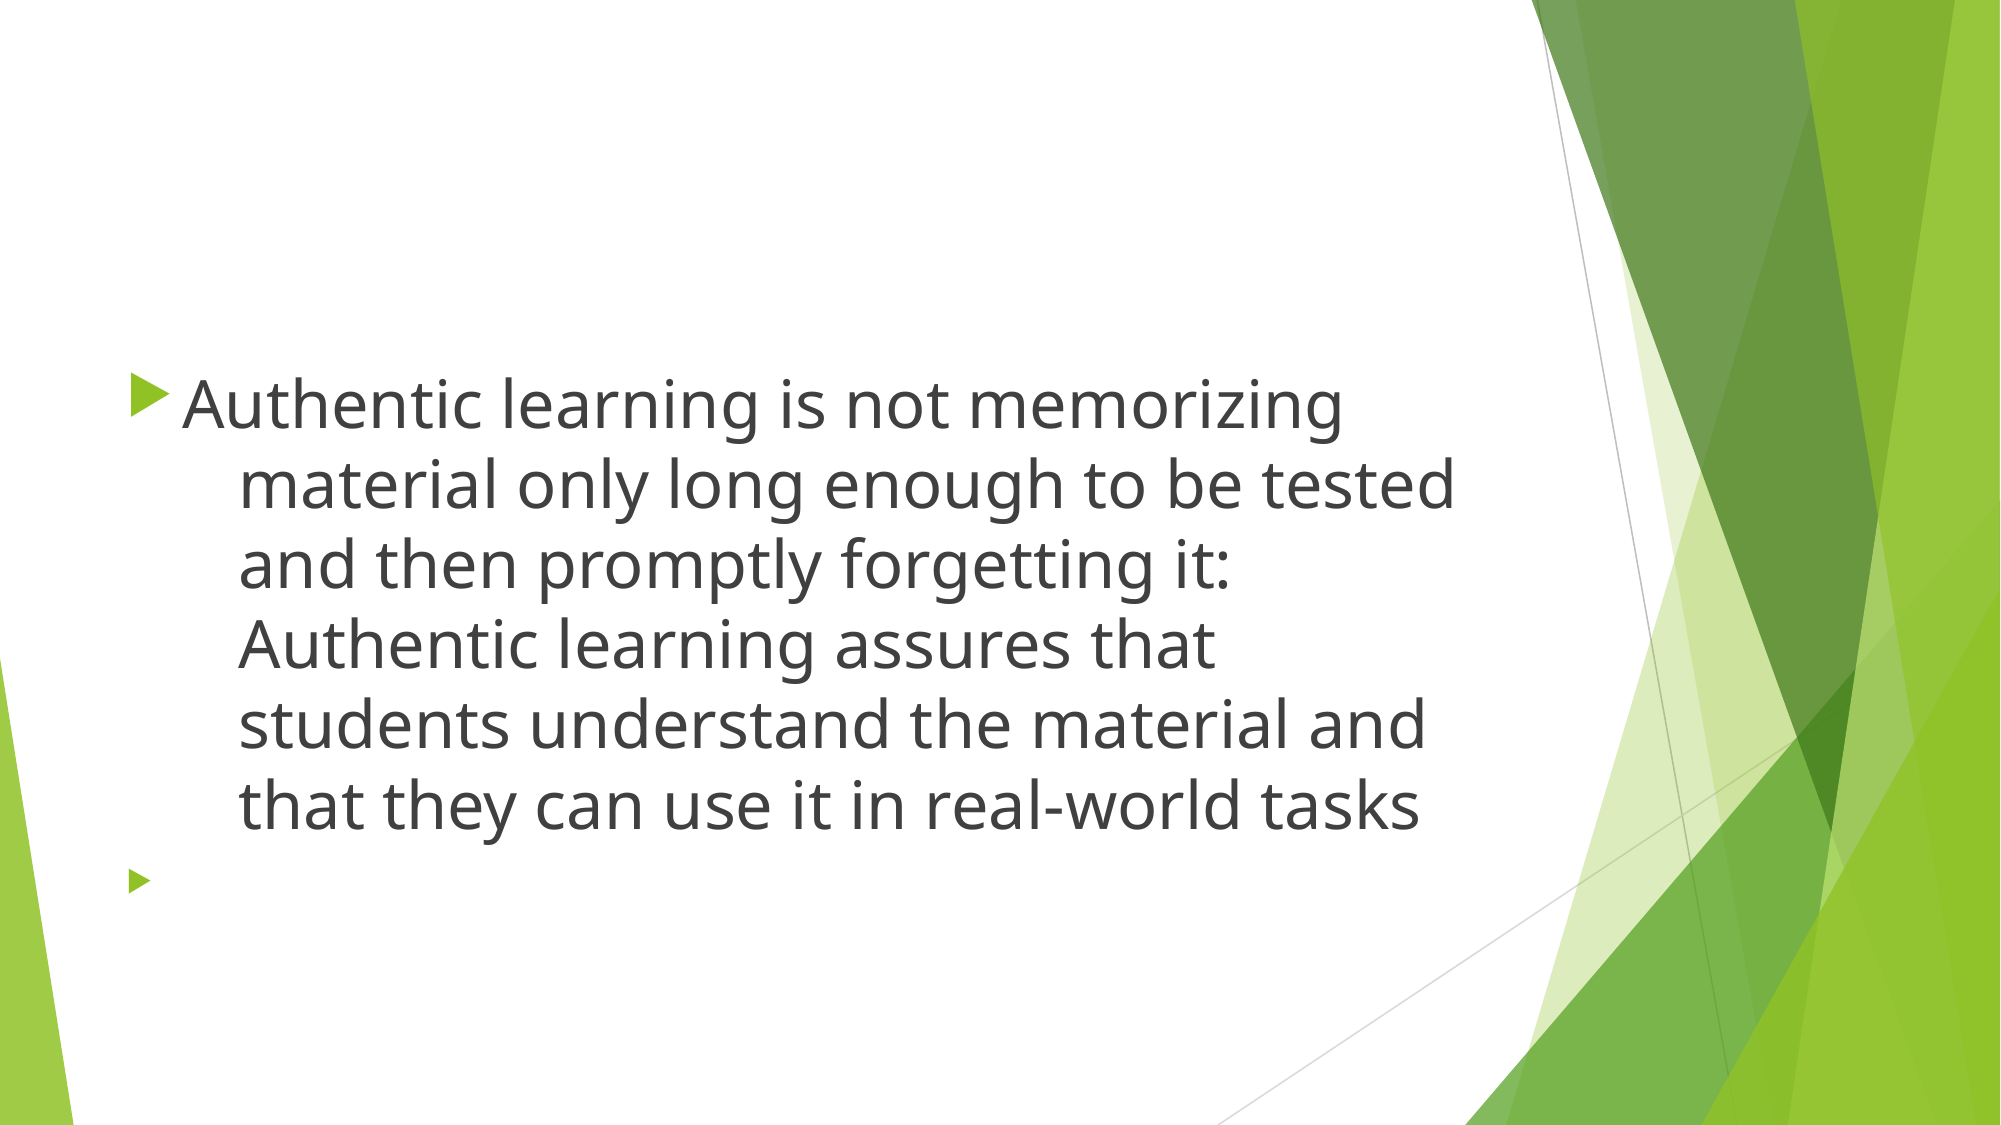

#
Authentic learning is not memorizing material only long enough to be tested and then promptly forgetting it: Authentic learning assures that students understand the material and that they can use it in real-world tasks